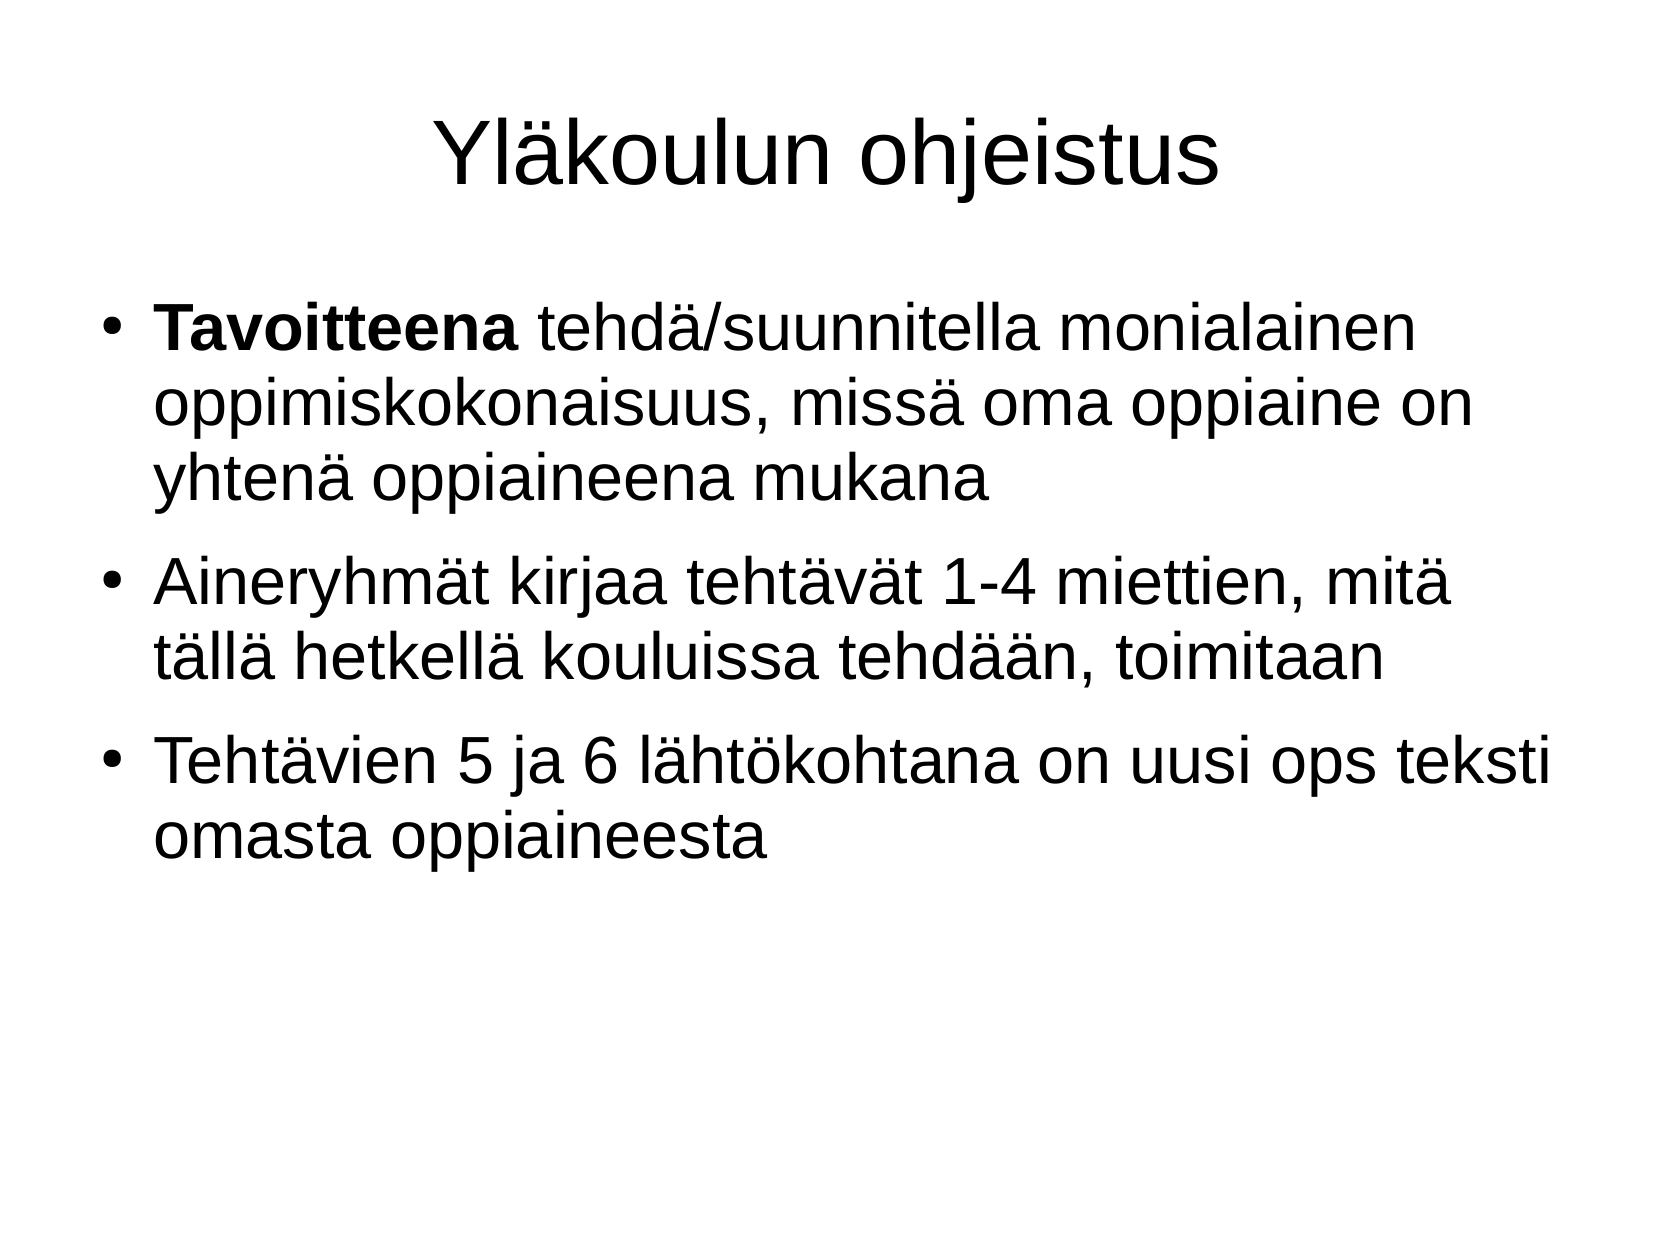

# Yläkoulun ohjeistus
Tavoitteena tehdä/suunnitella monialainen oppimiskokonaisuus, missä oma oppiaine on yhtenä oppiaineena mukana
Aineryhmät kirjaa tehtävät 1-4 miettien, mitä tällä hetkellä kouluissa tehdään, toimitaan
Tehtävien 5 ja 6 lähtökohtana on uusi ops teksti omasta oppiaineesta